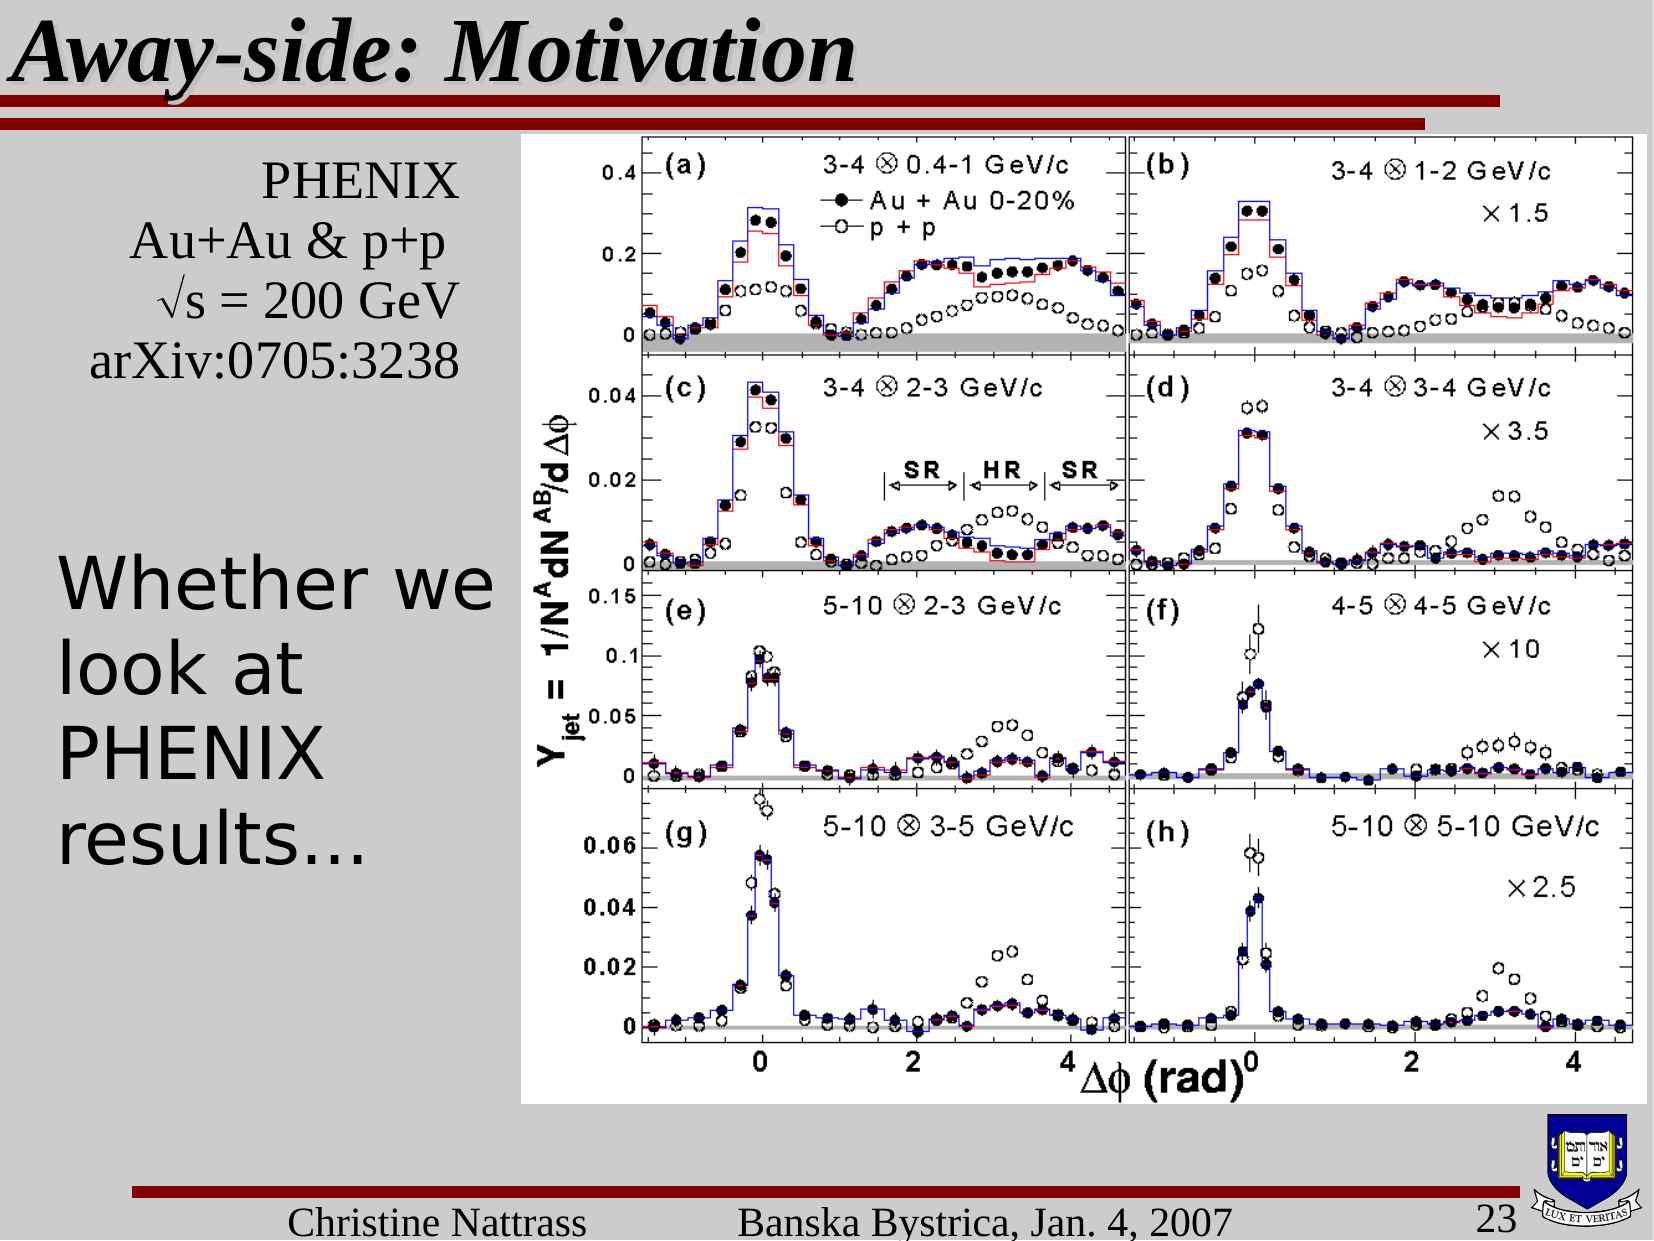

# Away-side: Motivation
PHENIX
Au+Au & p+p
s = 200 GeV
arXiv:0705:3238
Whether we look at PHENIX results...